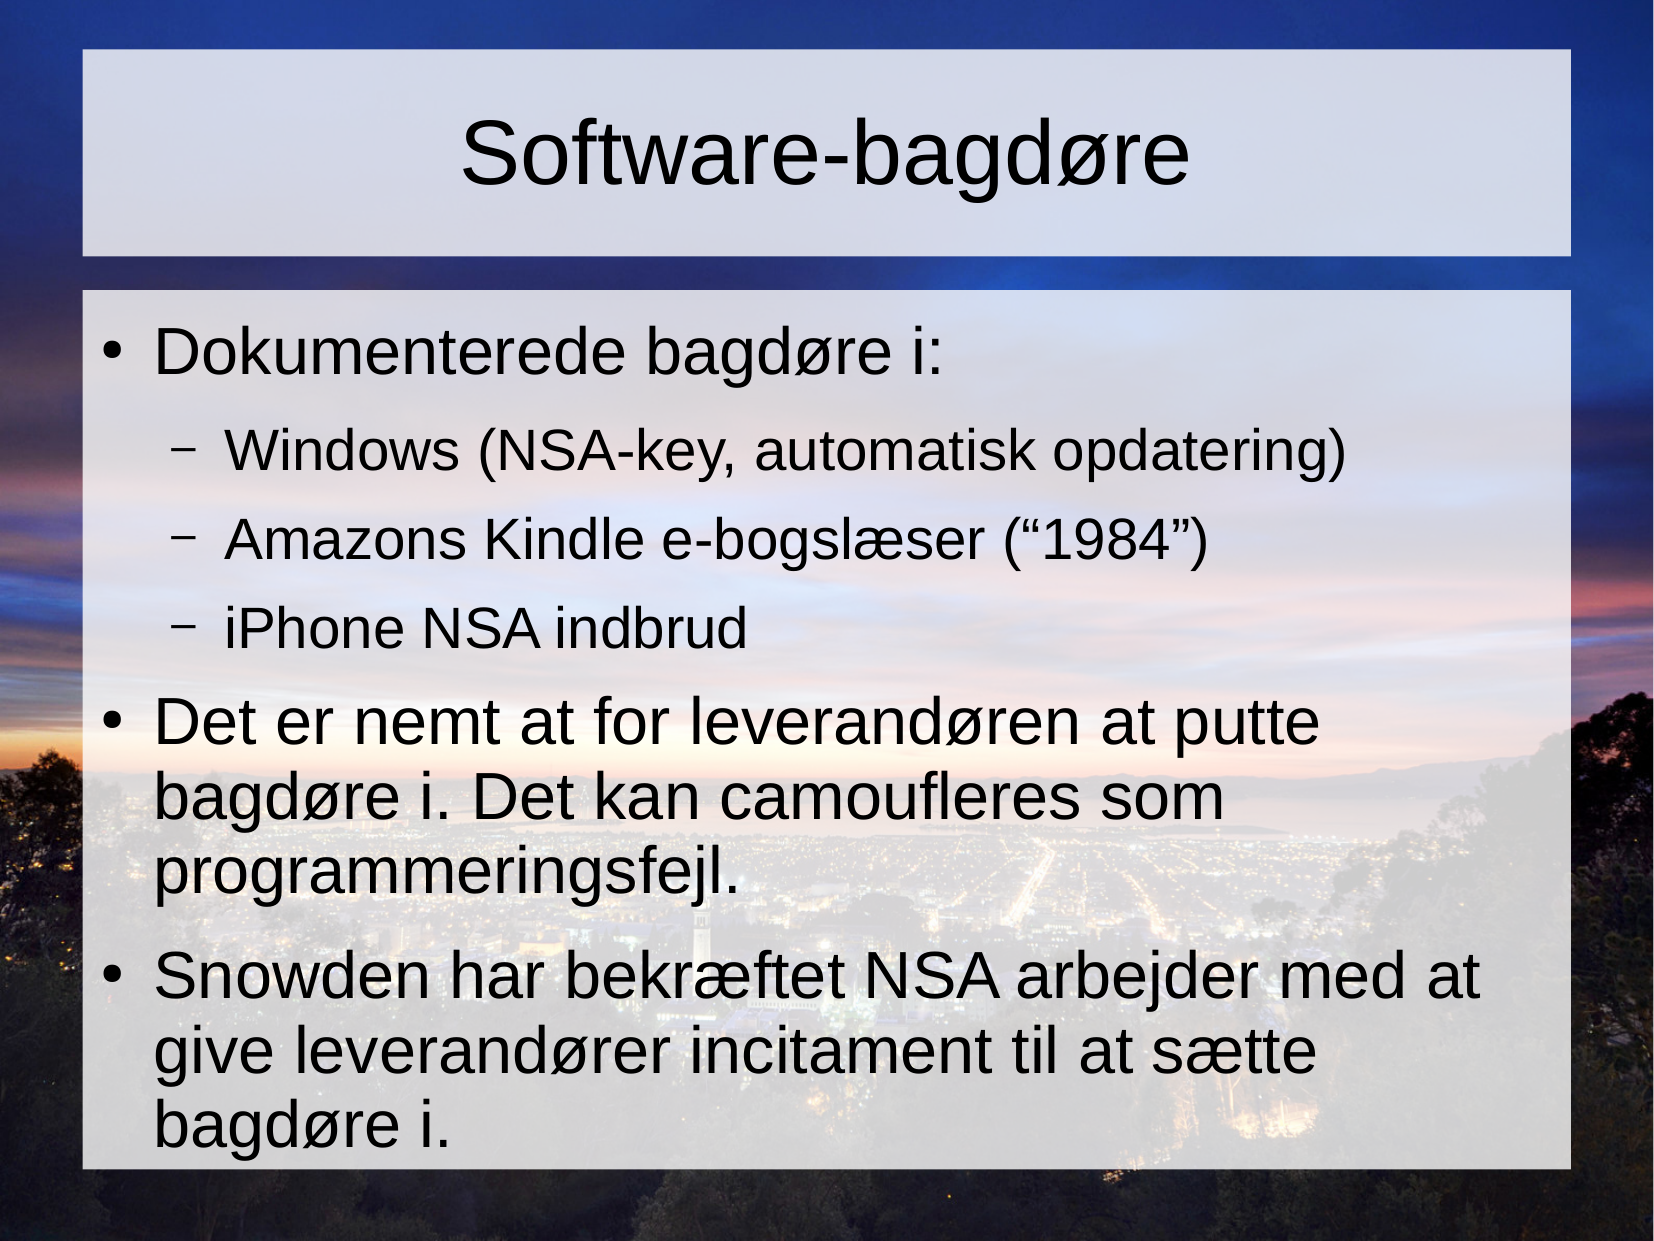

# Software-bagdøre
Dokumenterede bagdøre i:
Windows (NSA-key, automatisk opdatering)
Amazons Kindle e-bogslæser (“1984”)
iPhone NSA indbrud
Det er nemt at for leverandøren at putte bagdøre i. Det kan camoufleres som programmeringsfejl.
Snowden har bekræftet NSA arbejder med at give leverandører incitament til at sætte bagdøre i.